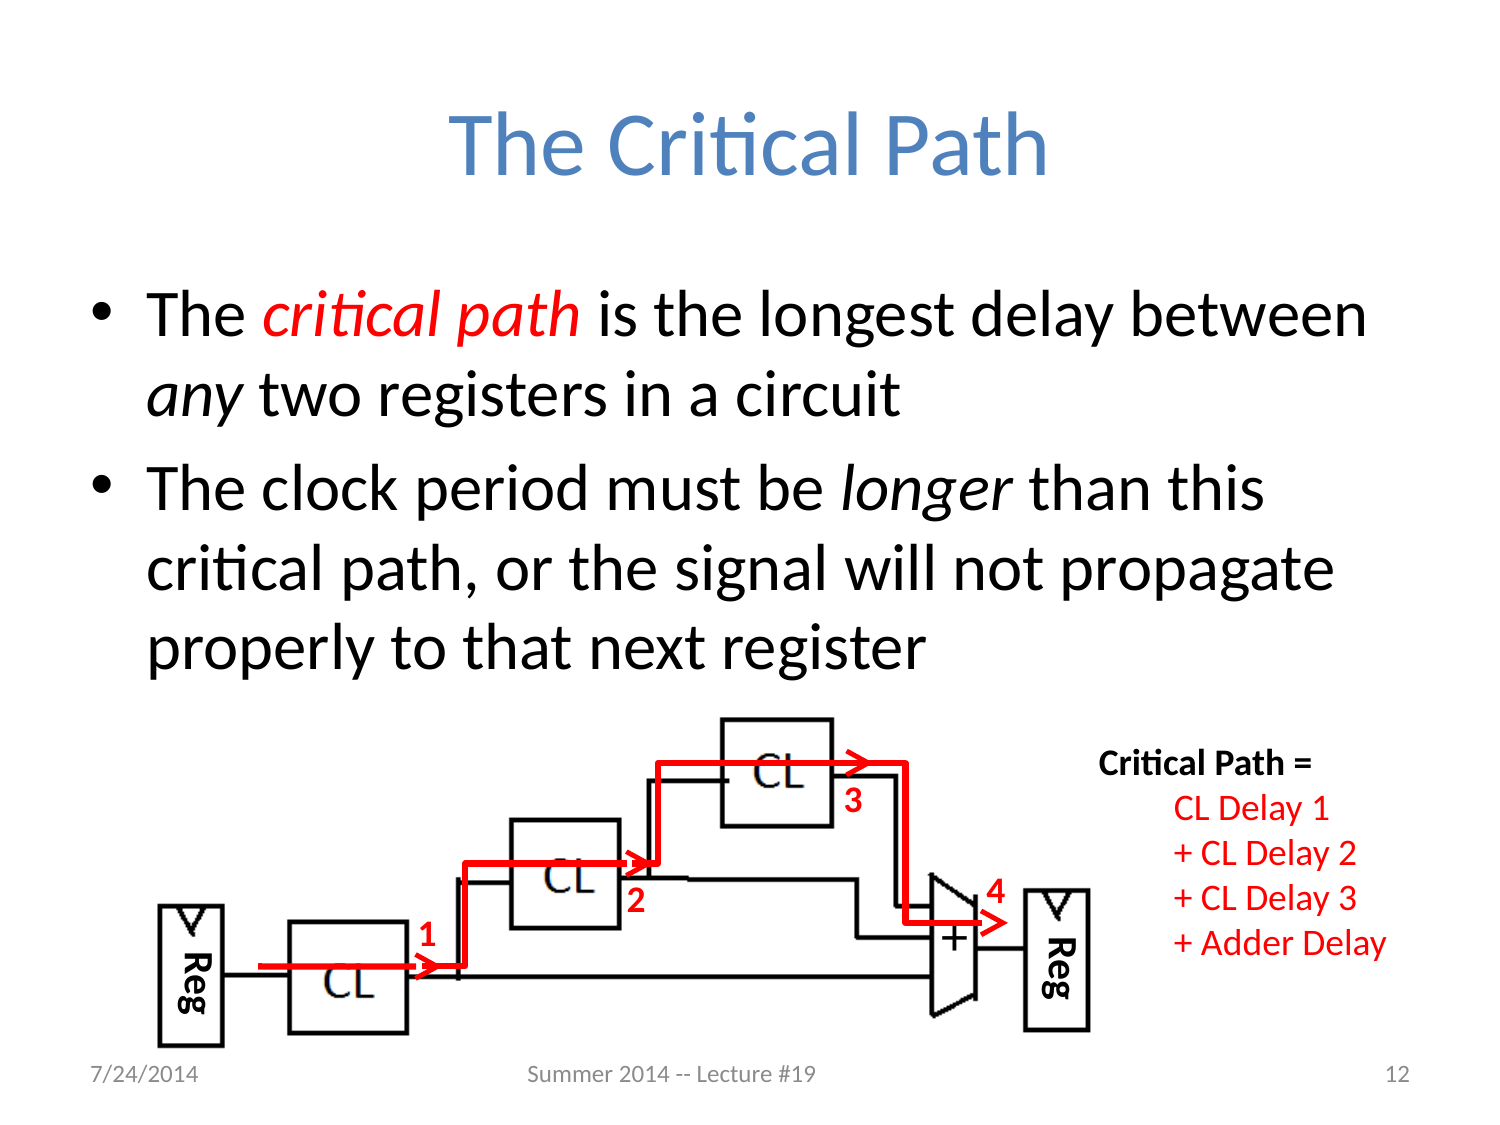

# The Critical Path
The critical path is the longest delay between any two registers in a circuit
The clock period must be longer than this critical path, or the signal will not propagate properly to that next register
+
Reg
Reg
Critical Path =
	CL Delay 1
	+ CL Delay 2
	+ CL Delay 3
	+ Adder Delay
3
4
2
1
7/24/2014
Summer 2014 -- Lecture #19